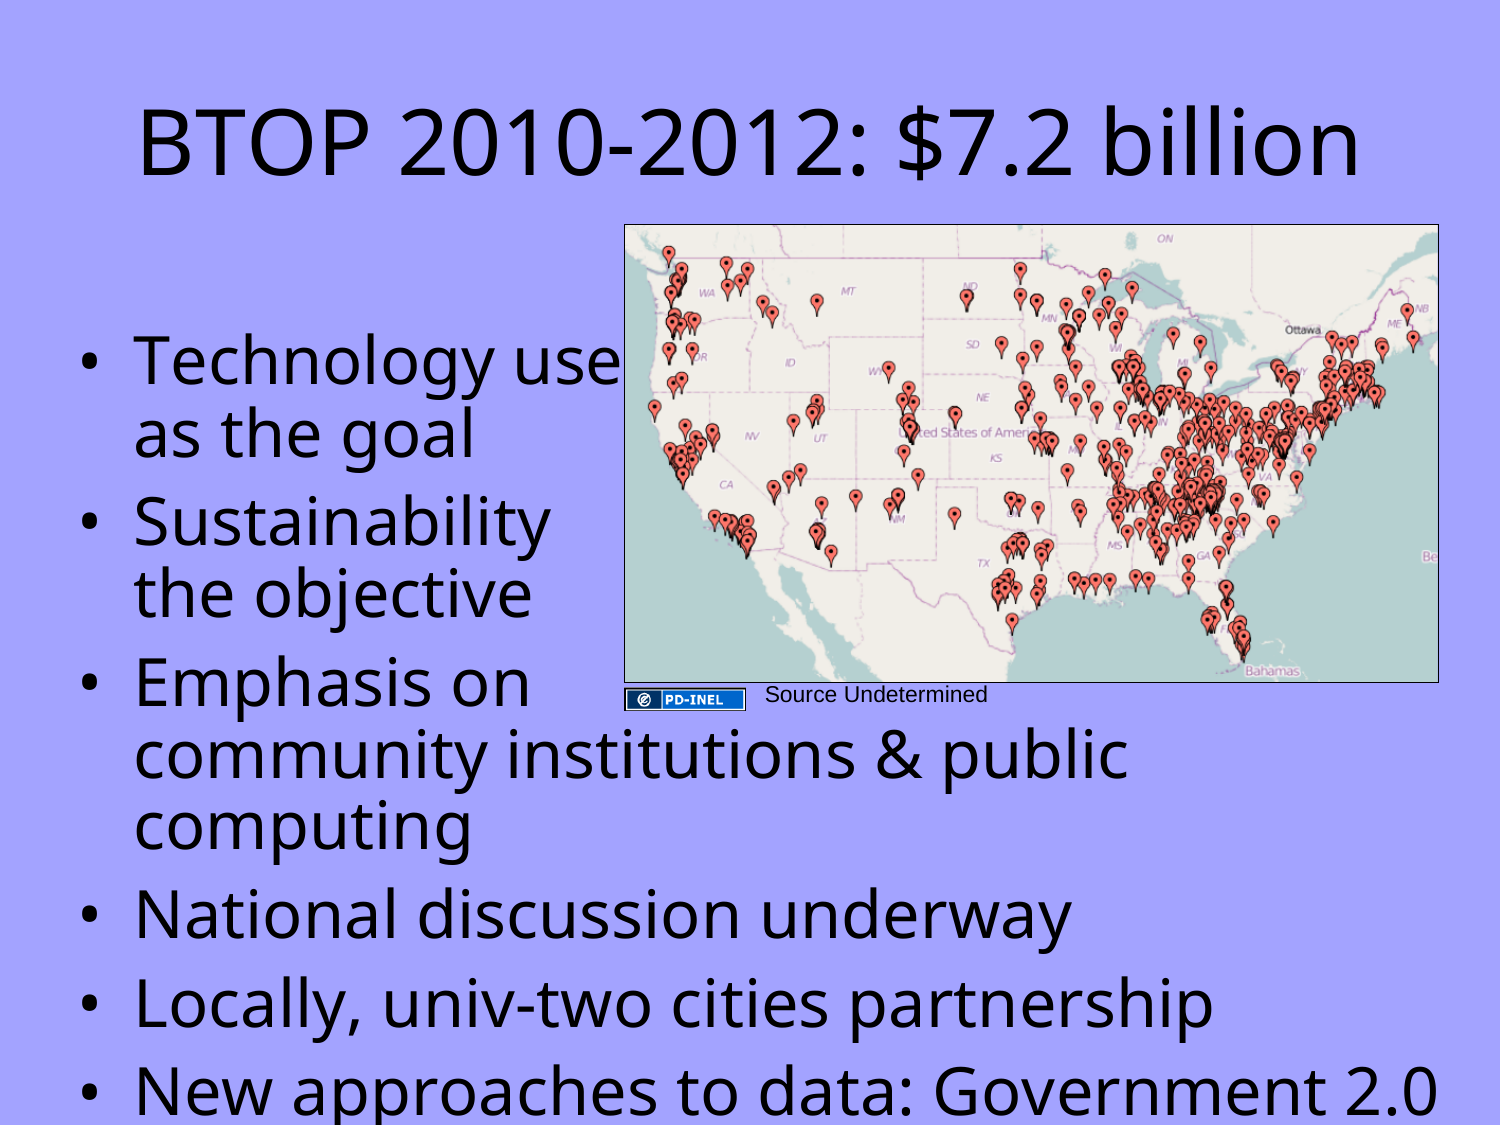

# BTOP 2010-2012: $7.2 billion
Technology use
as the goal
Sustainability
the objective
Emphasis on
community institutions & public computing
National discussion underway
Locally, univ-two cities partnership
New approaches to data: Government 2.0
Source Undetermined